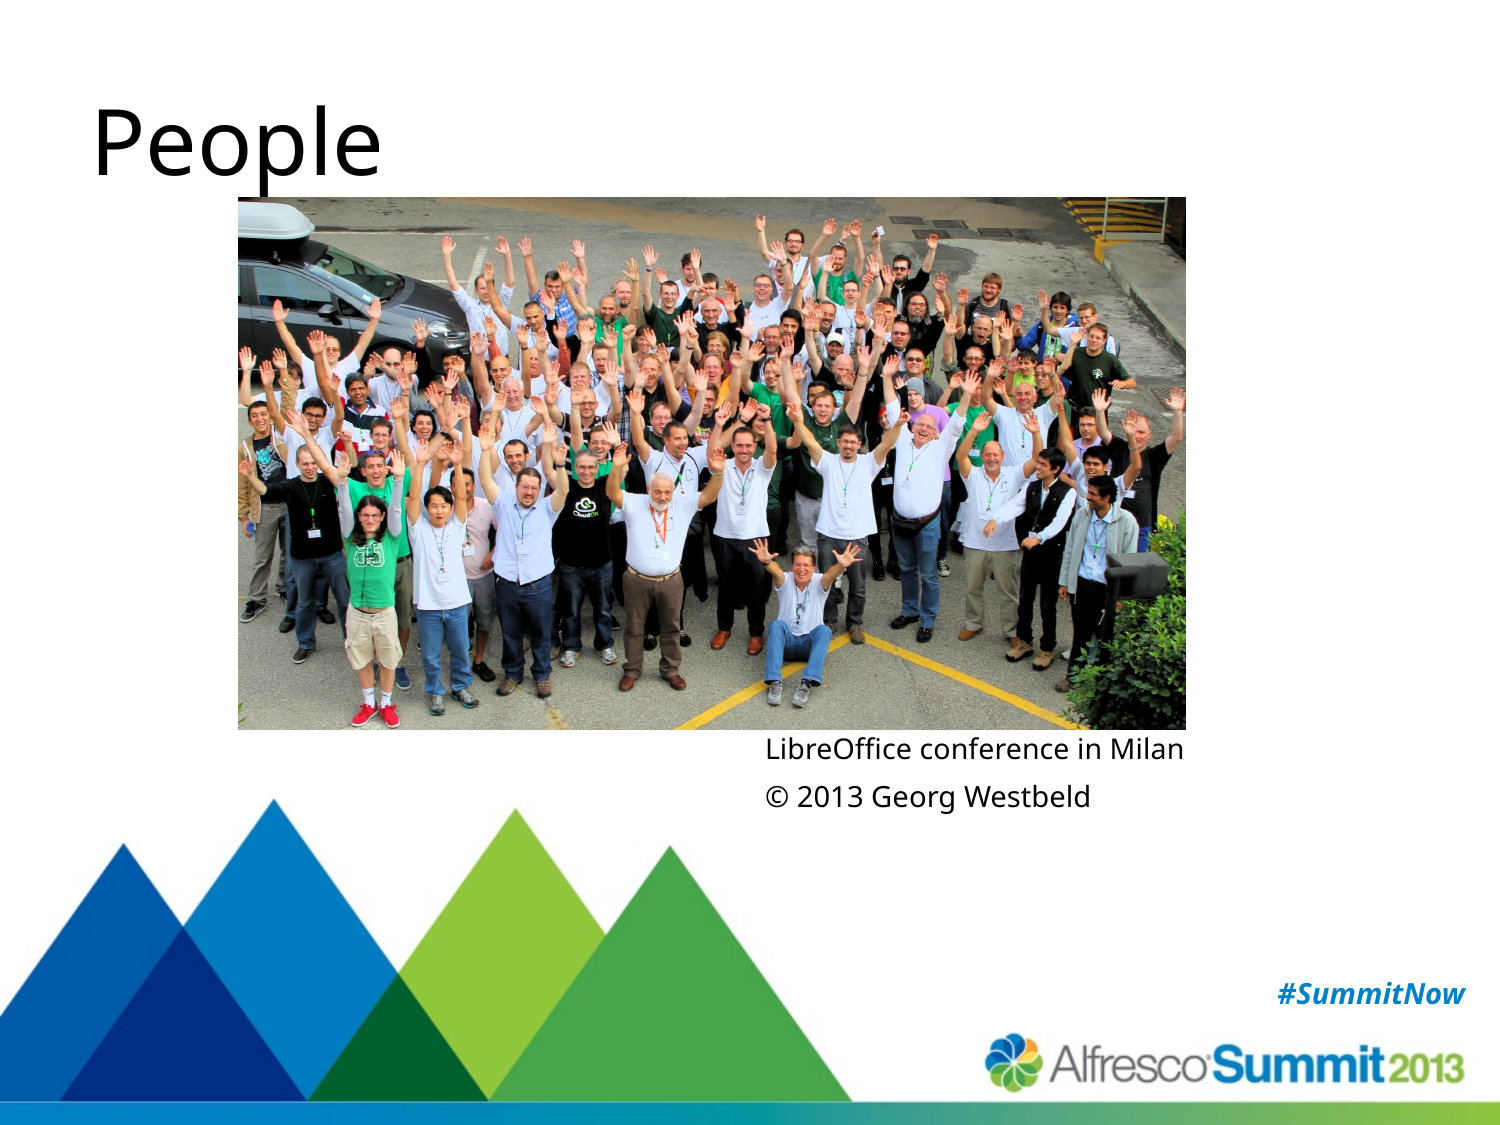

# People
LibreOffice conference in Milan
© 2013 Georg Westbeld